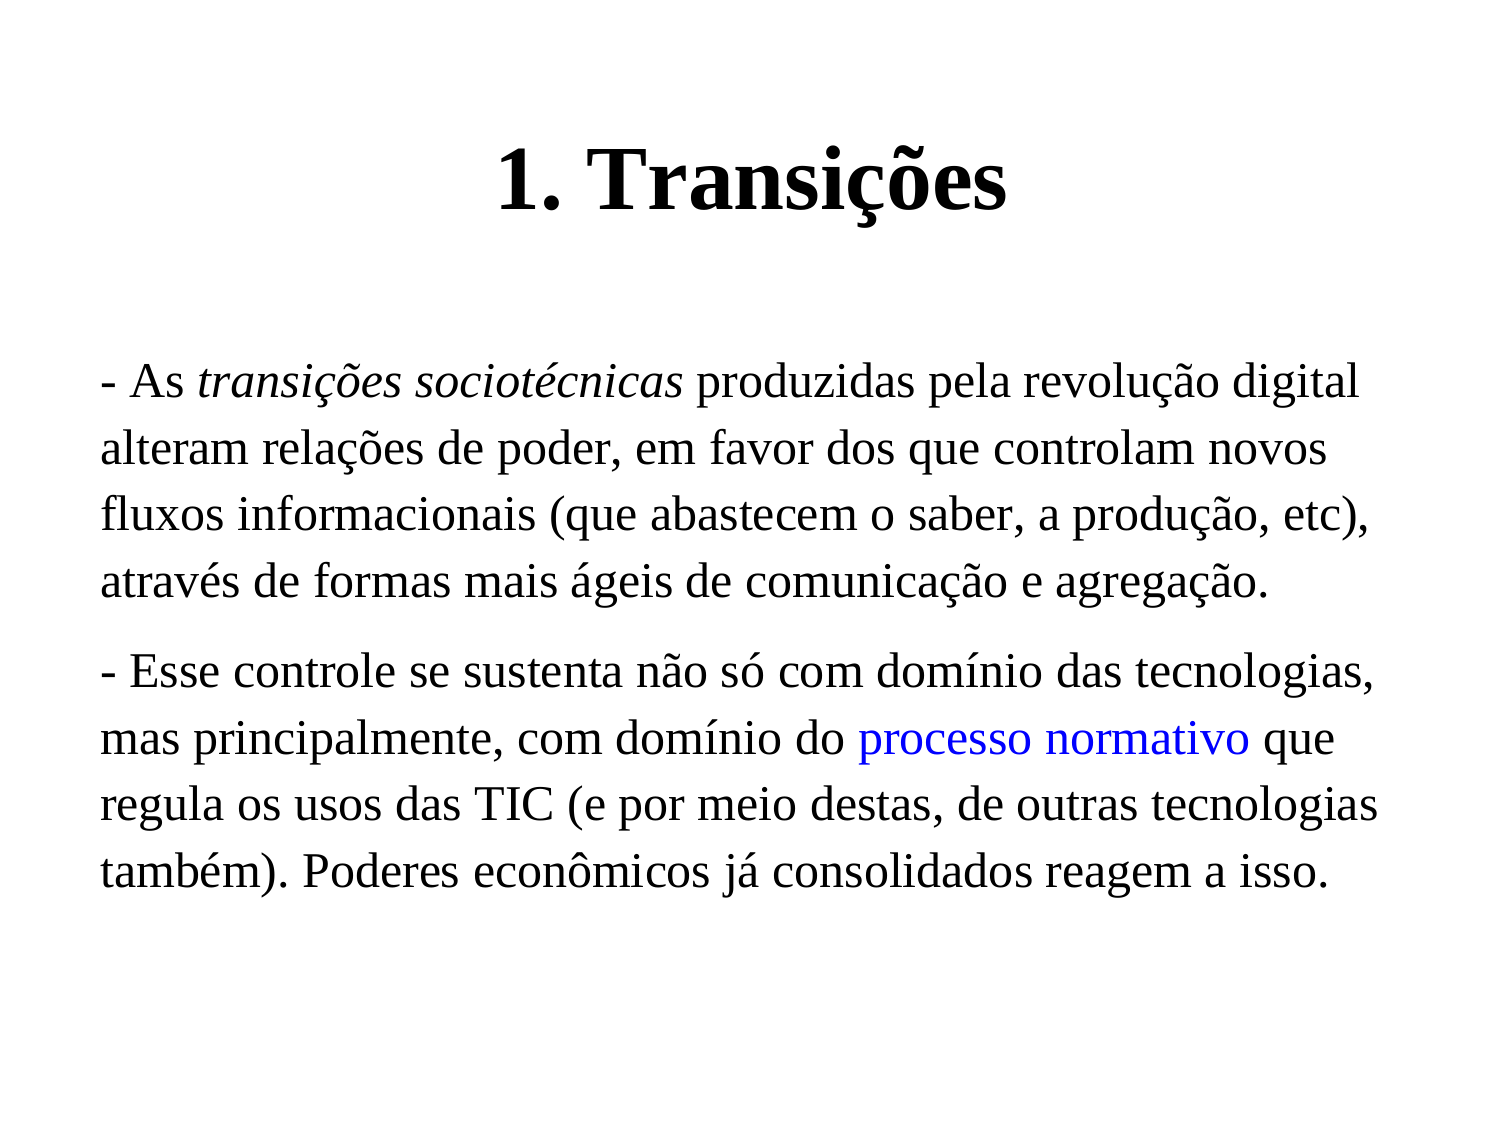

# 1. Transições
- As transições sociotécnicas produzidas pela revolução digital alteram relações de poder, em favor dos que controlam novos fluxos informacionais (que abastecem o saber, a produção, etc), através de formas mais ágeis de comunicação e agregação.
- Esse controle se sustenta não só com domínio das tecnologias, mas principalmente, com domínio do processo normativo que regula os usos das TIC (e por meio destas, de outras tecnologias também). Poderes econômicos já consolidados reagem a isso.